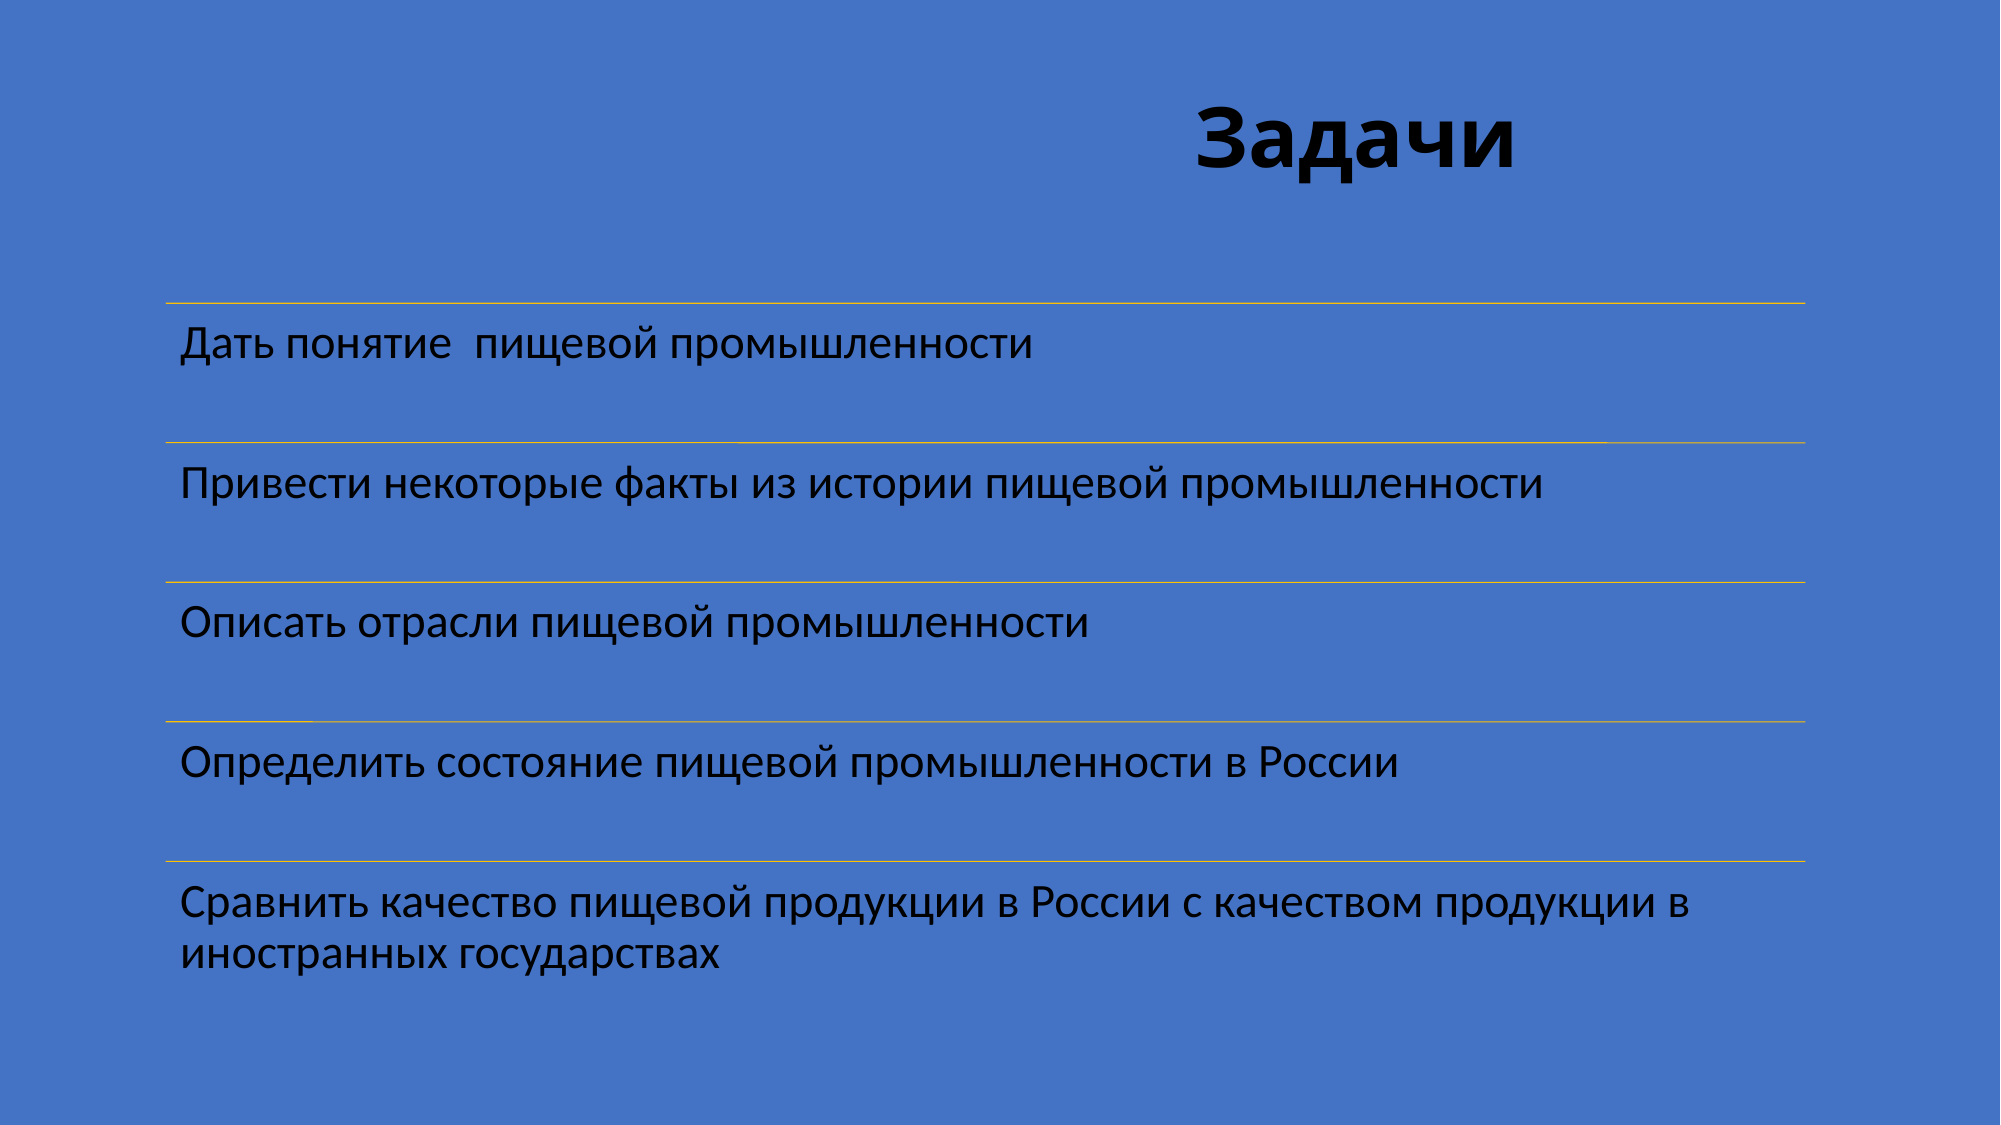

# Задачи
Дать понятие  пищевой промышленности
Привести некоторые факты из истории пищевой промышленности
Описать отрасли пищевой промышленности
Определить состояние пищевой промышленности в России
Сравнить качество пищевой продукции в России с качеством продукции в иностранных государствах